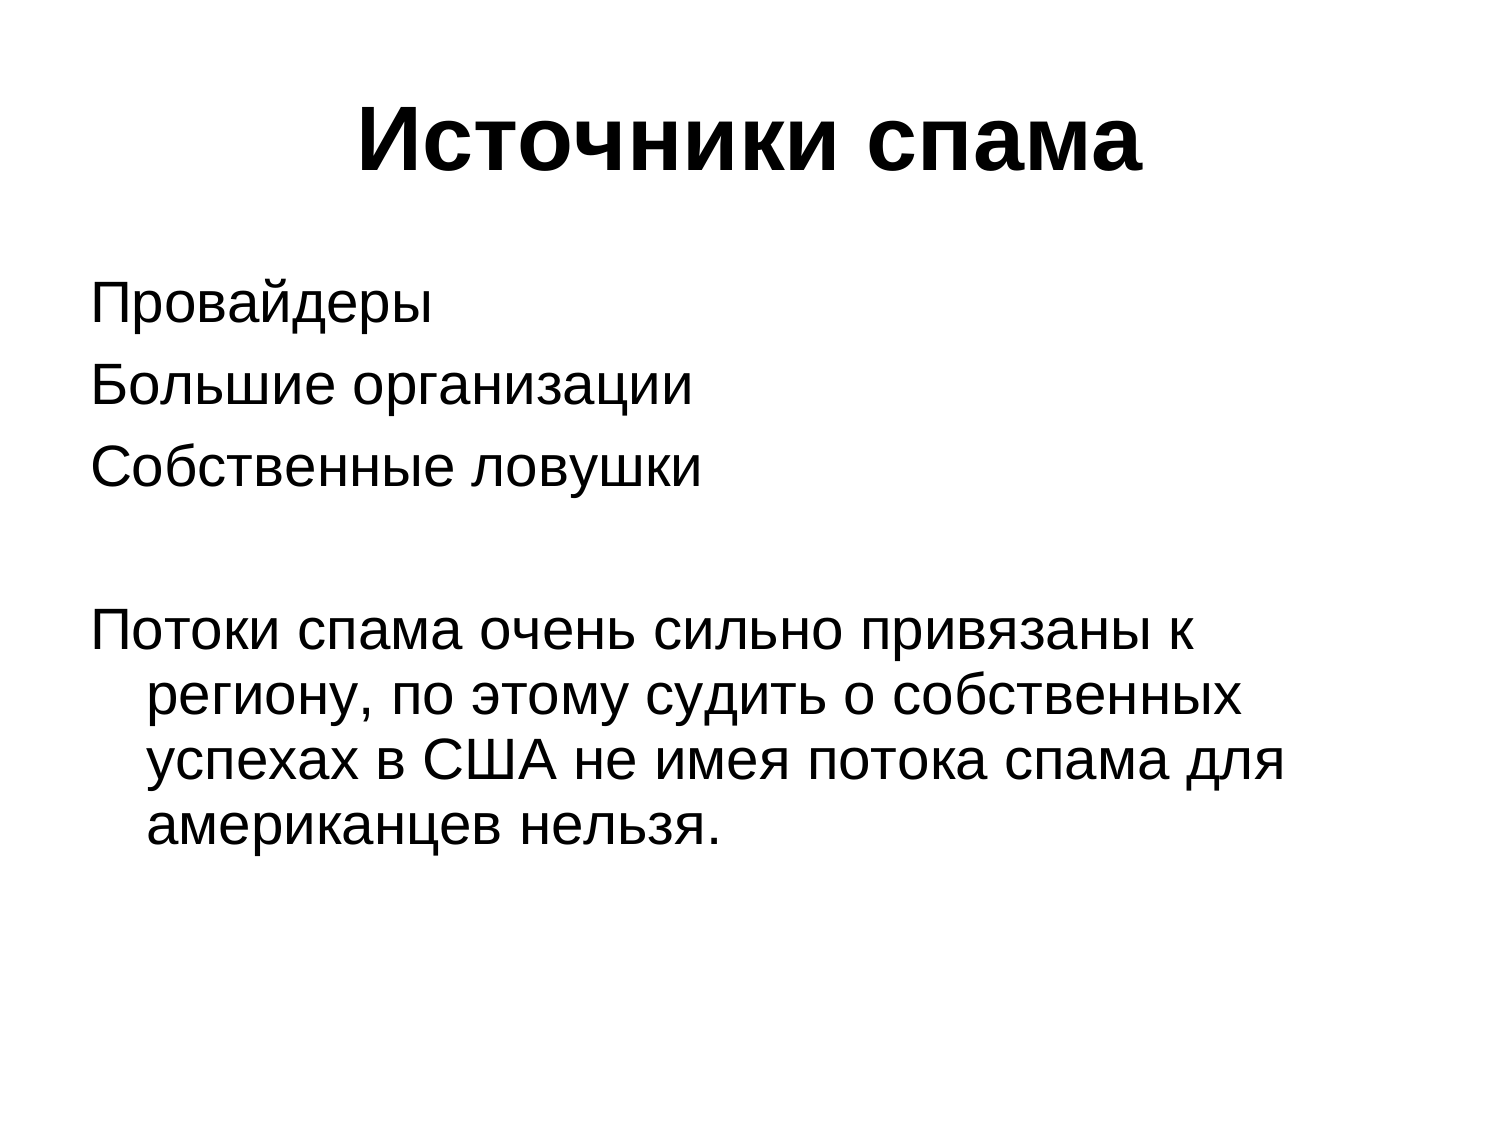

# Источники спама
Провайдеры
Большие организации
Собственные ловушки
Потоки спама очень сильно привязаны к региону, по этому судить о собственных успехах в США не имея потока спама для американцев нельзя.